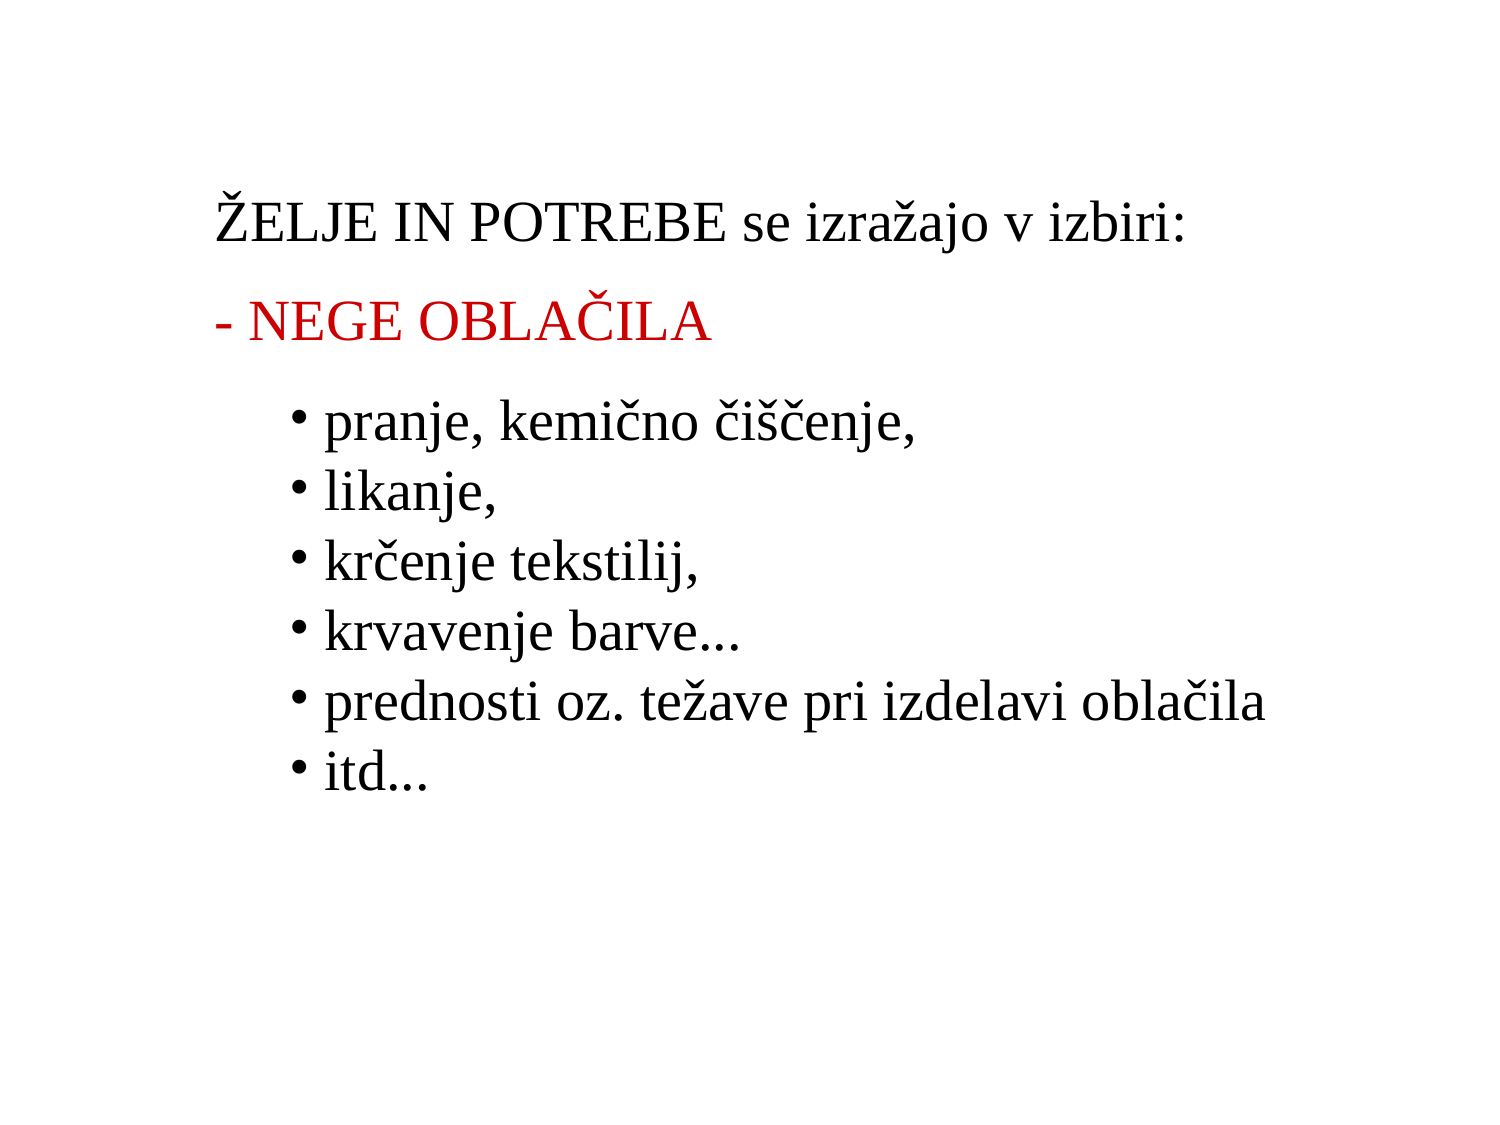

ŽELJE IN POTREBE se izražajo v izbiri:
- NEGE OBLAČILA
 pranje, kemično čiščenje,
 likanje,
 krčenje tekstilij,
 krvavenje barve...
 prednosti oz. težave pri izdelavi oblačila
 itd...